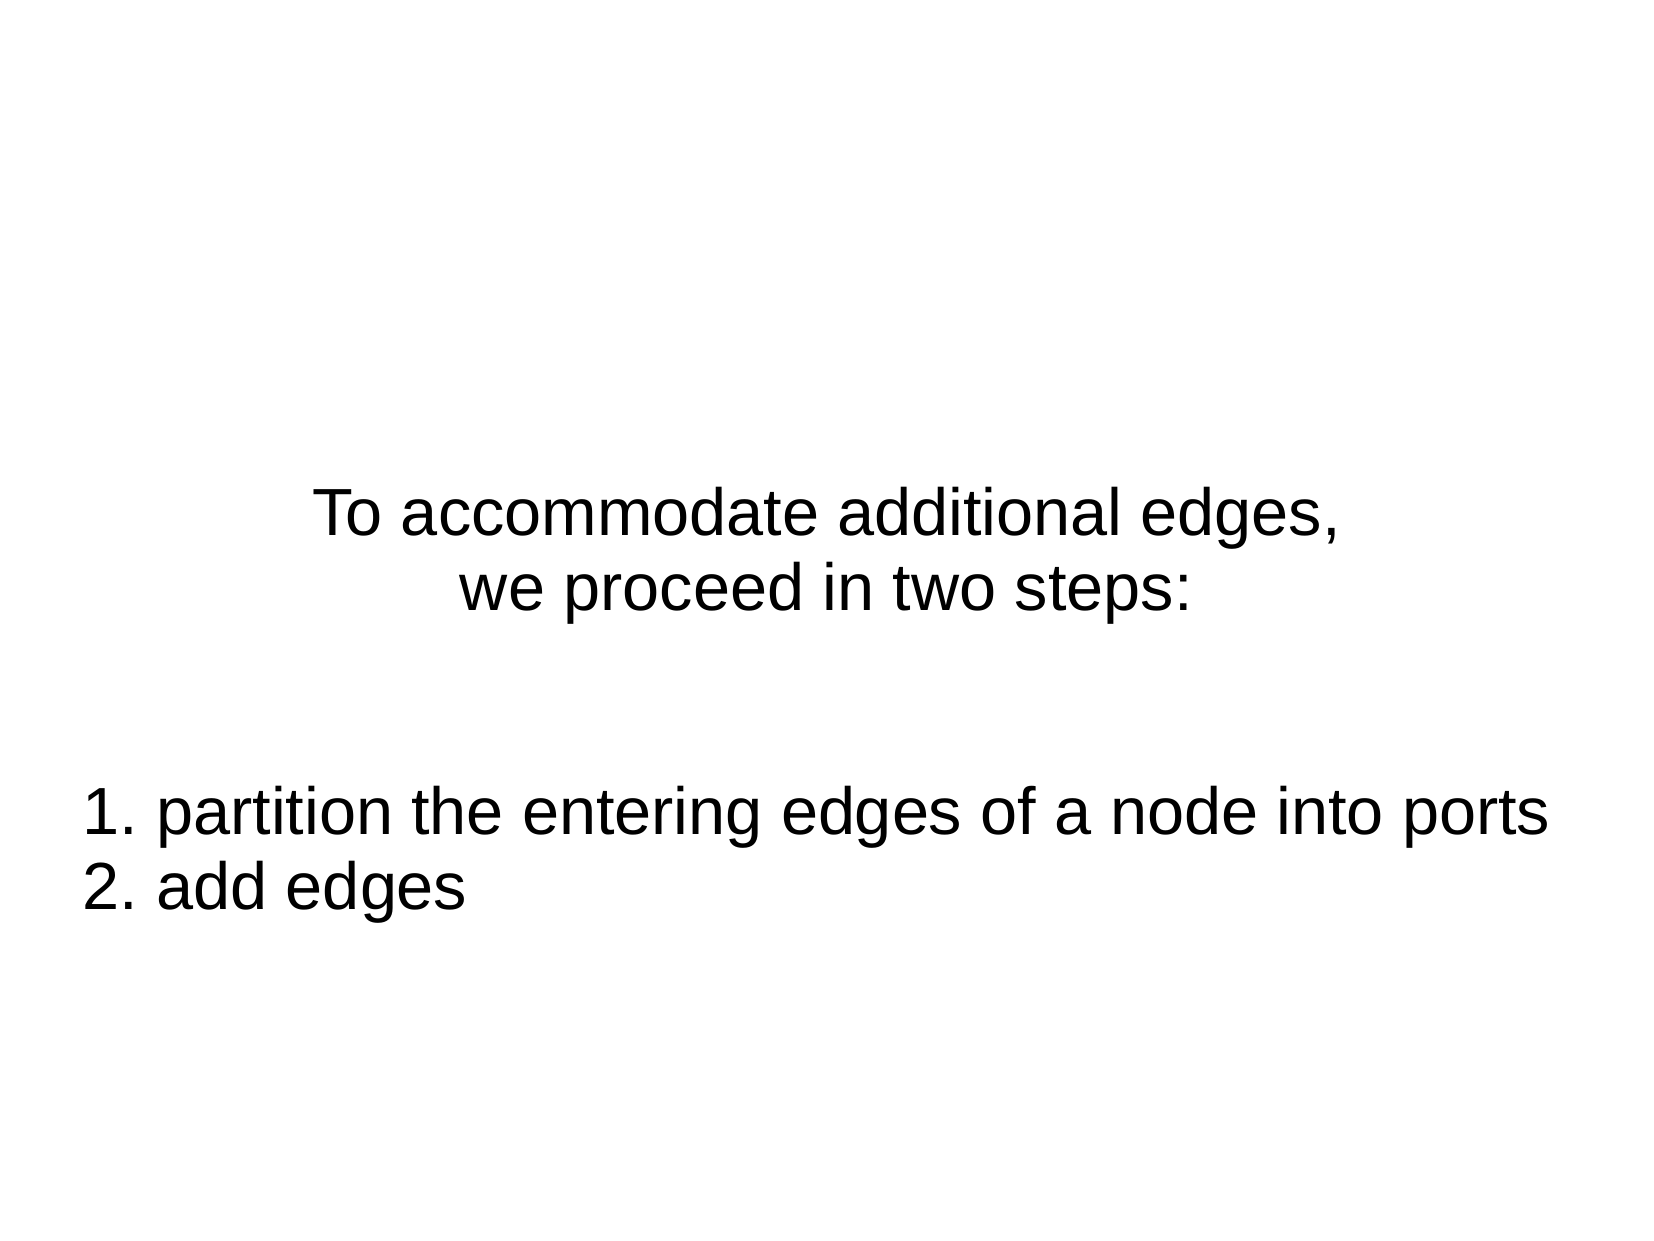

#
To accommodate additional edges,
we proceed in two steps:
1. partition the entering edges of a node into ports
2. add edges